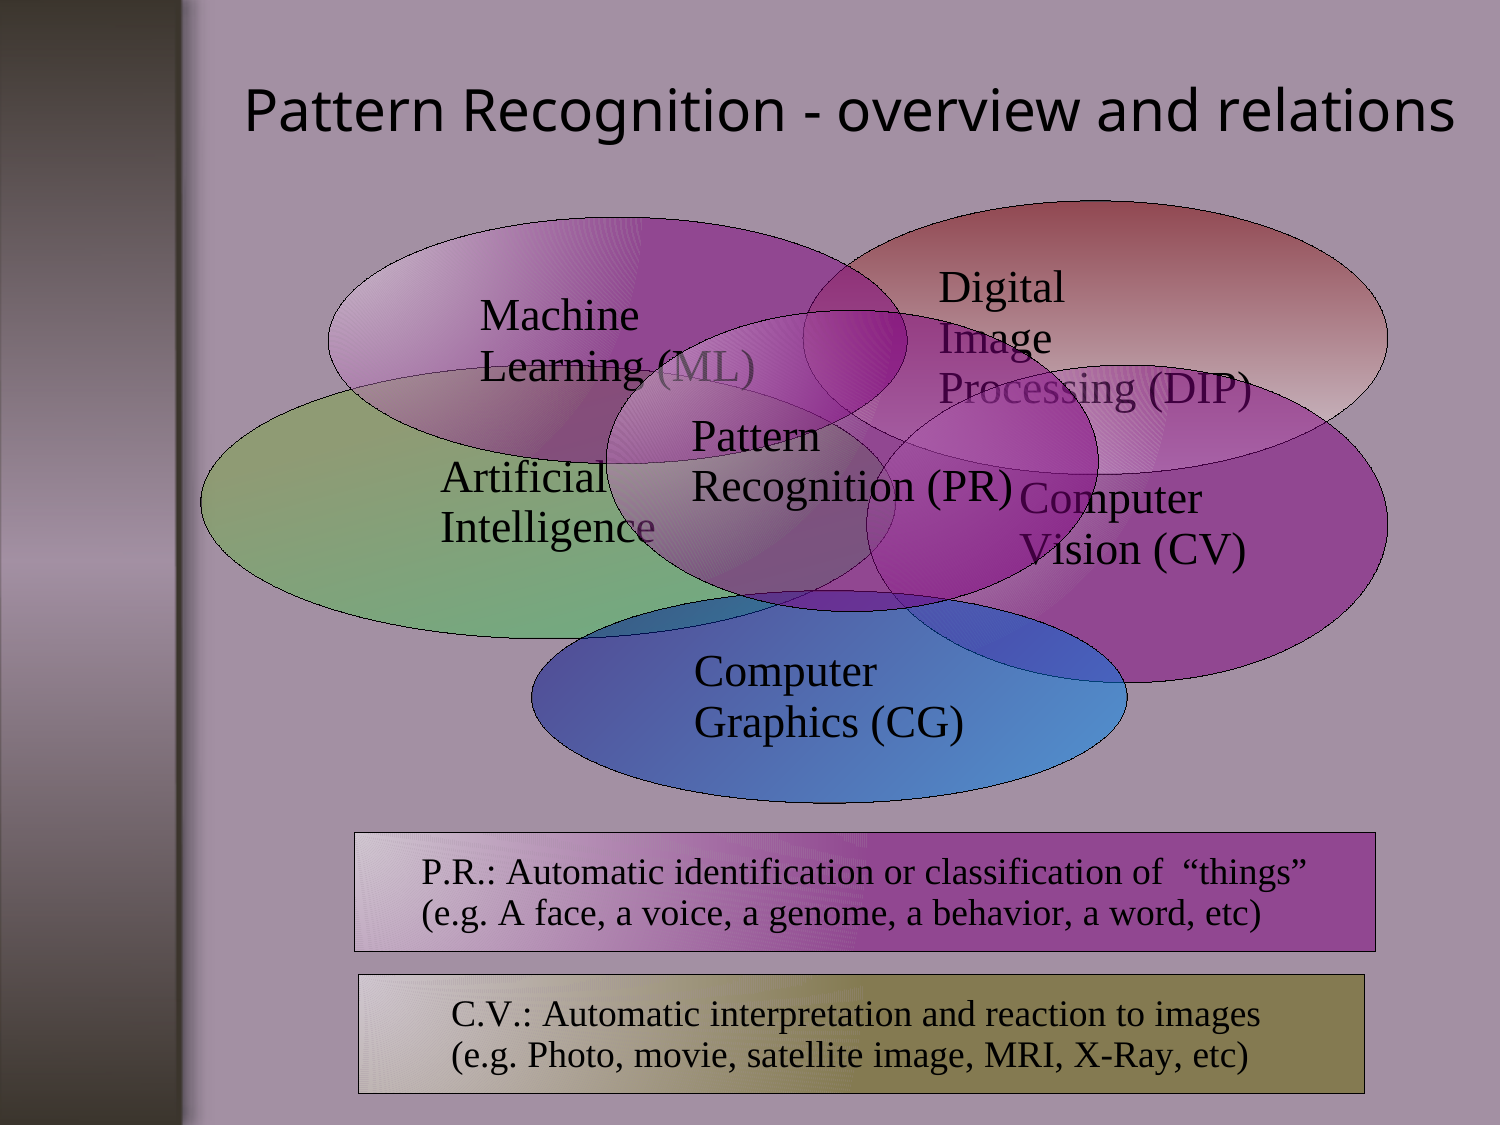

# Pattern Recognition - overview and relations
Digital
Image
Processing (DIP)
Machine
Learning (ML)
Pattern
Recognition (PR)
Artificial
Intelligence
 Computer
 Vision (CV)
Computer
Graphics (CG)
P.R.: Automatic identification or classification of “things”
(e.g. A face, a voice, a genome, a behavior, a word, etc)
C.V.: Automatic interpretation and reaction to images
(e.g. Photo, movie, satellite image, MRI, X-Ray, etc)